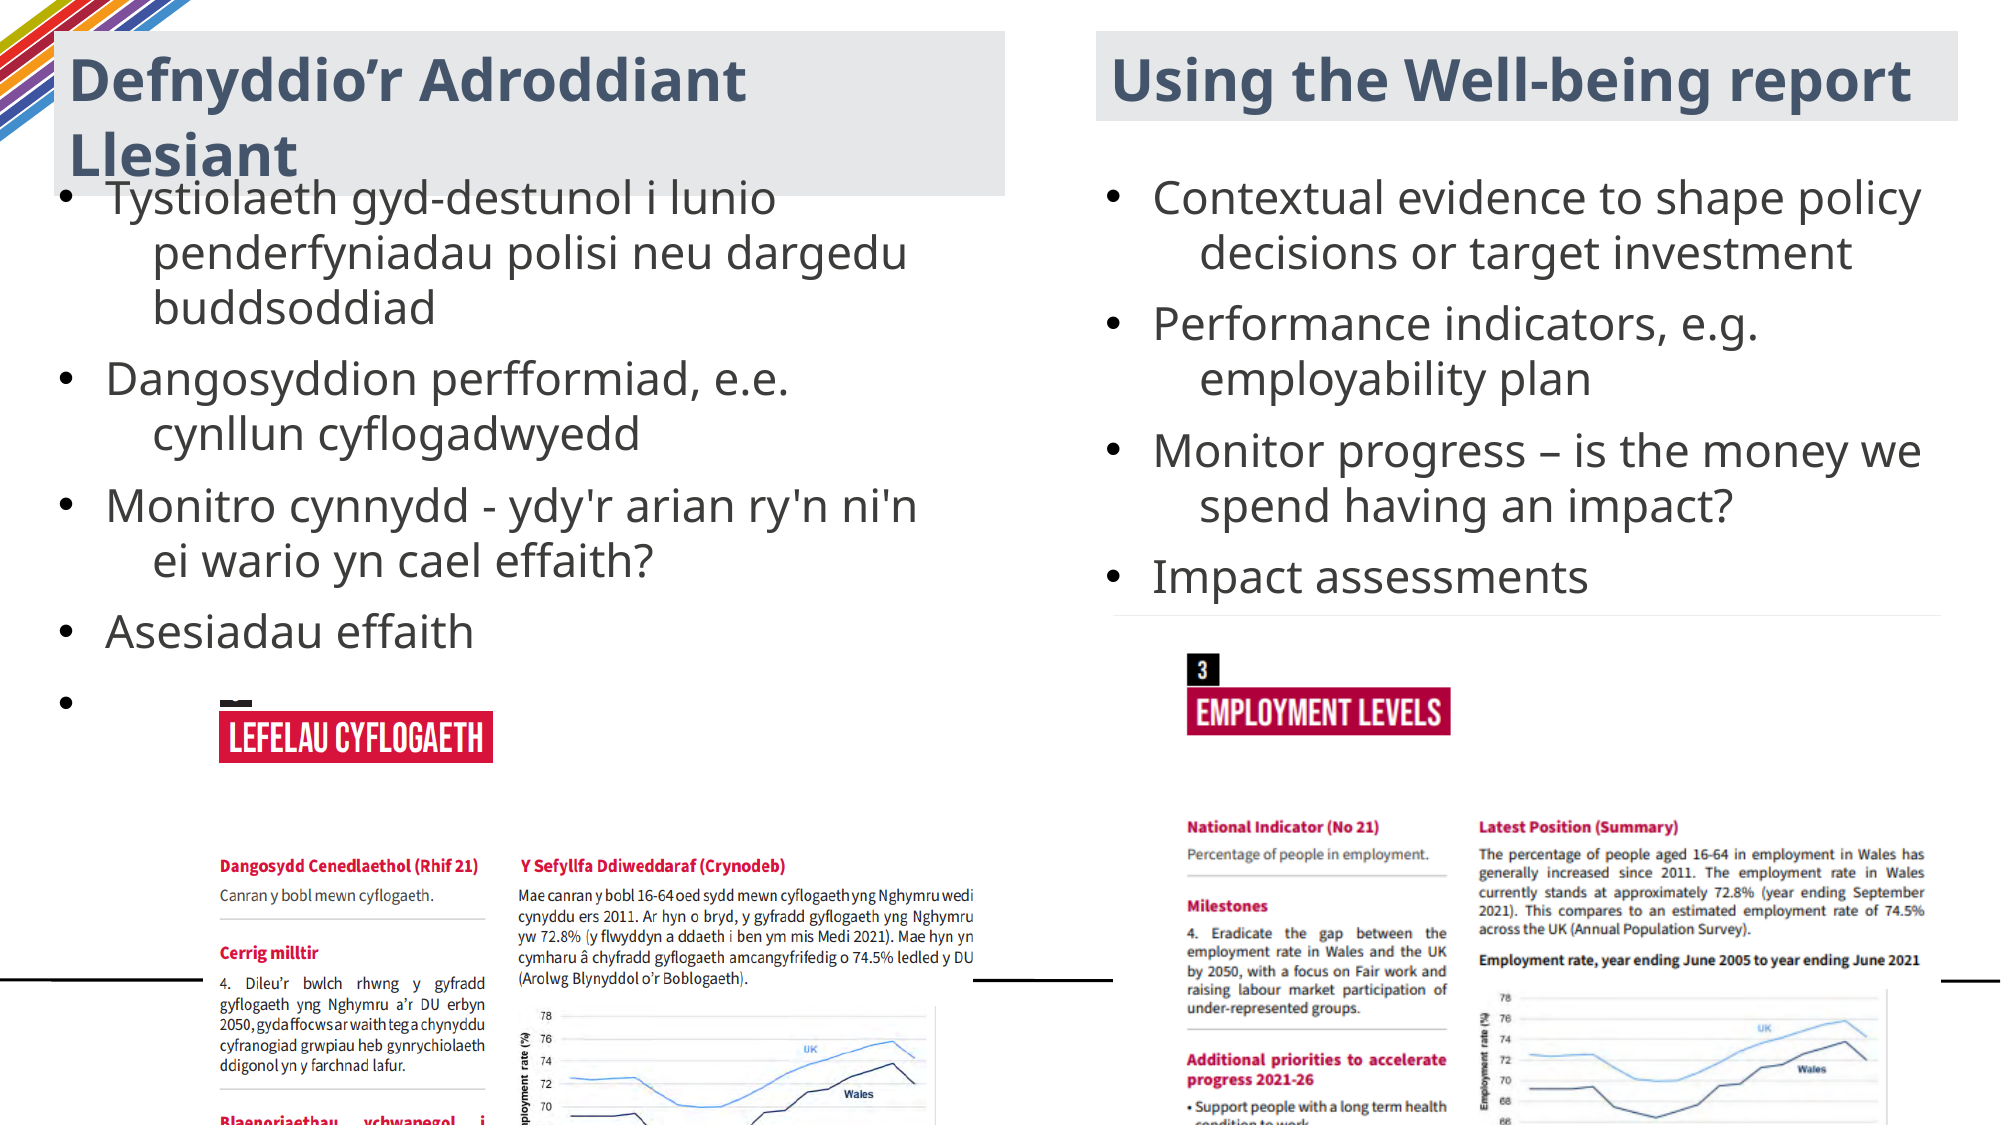

Defnyddio’r Adroddiant Llesiant
Using the Well-being report
Tystiolaeth gyd-destunol i lunio penderfyniadau polisi neu dargedu buddsoddiad
Dangosyddion perfformiad, e.e. cynllun cyflogadwyedd
Monitro cynnydd - ydy'r arian ry'n ni'n ei wario yn cael effaith?
Asesiadau effaith
Contextual evidence to shape policy decisions or target investment
Performance indicators, e.g. employability plan
Monitor progress – is the money we spend having an impact?
Impact assessments